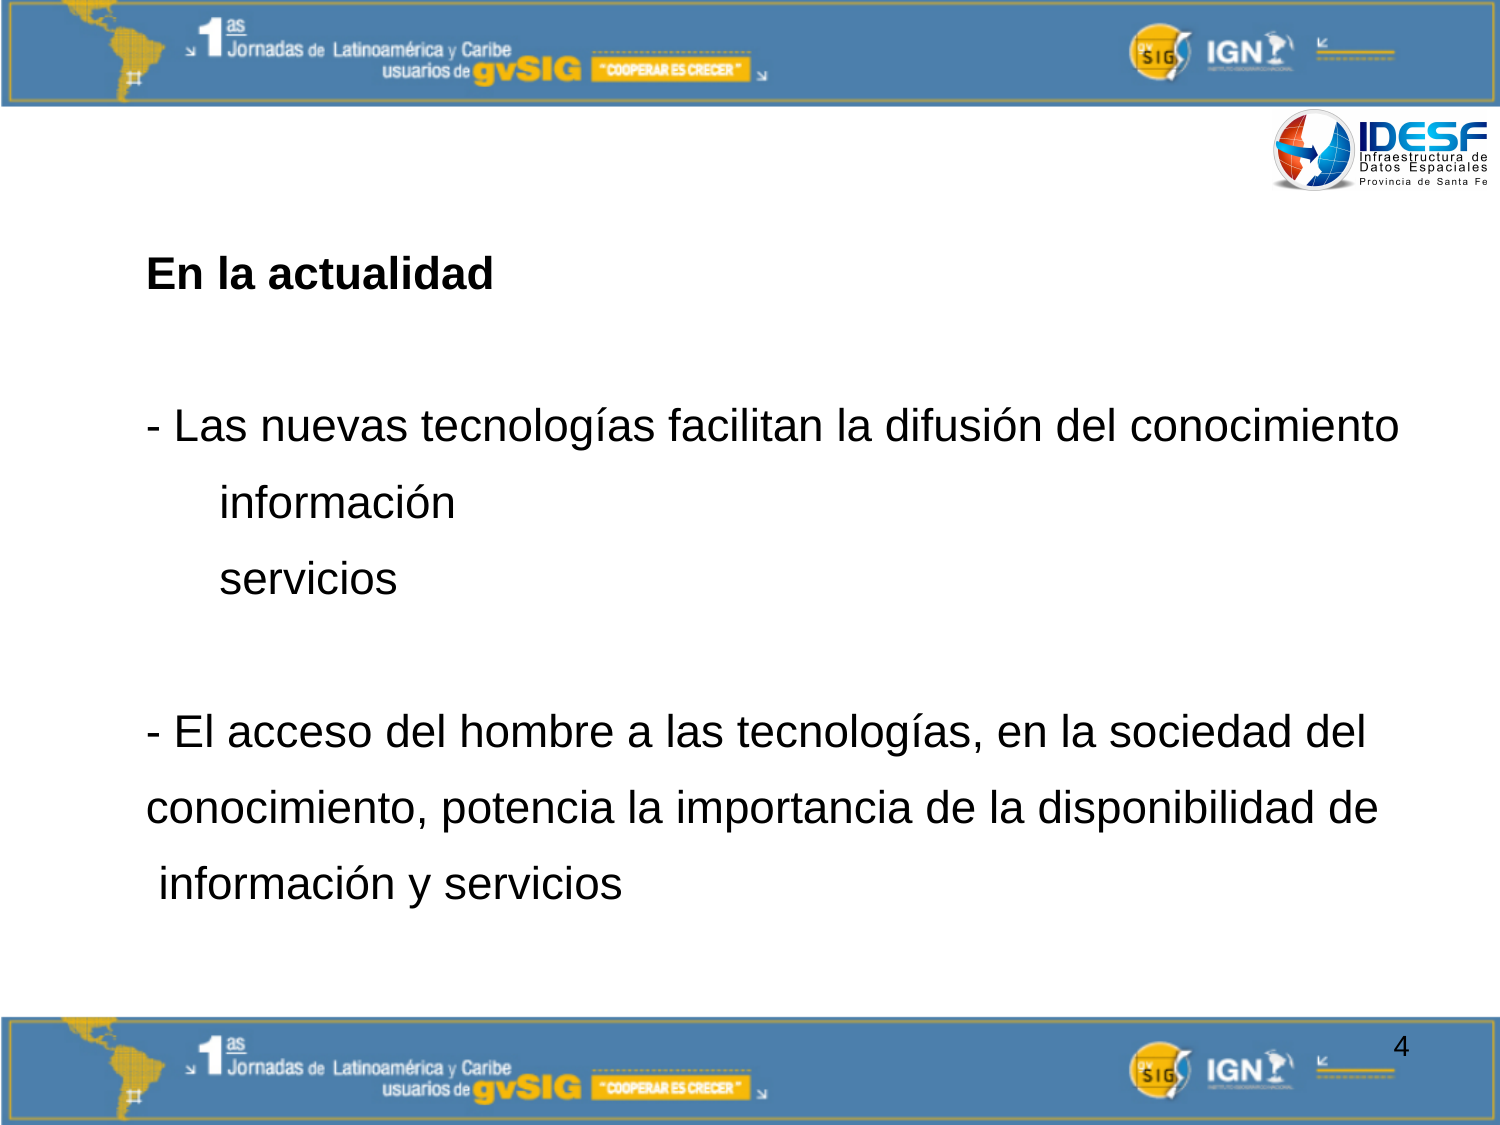

En la actualidad
- Las nuevas tecnologías facilitan la difusión del conocimiento
	información
	servicios
- El acceso del hombre a las tecnologías, en la sociedad del
conocimiento, potencia la importancia de la disponibilidad de
 información y servicios
4